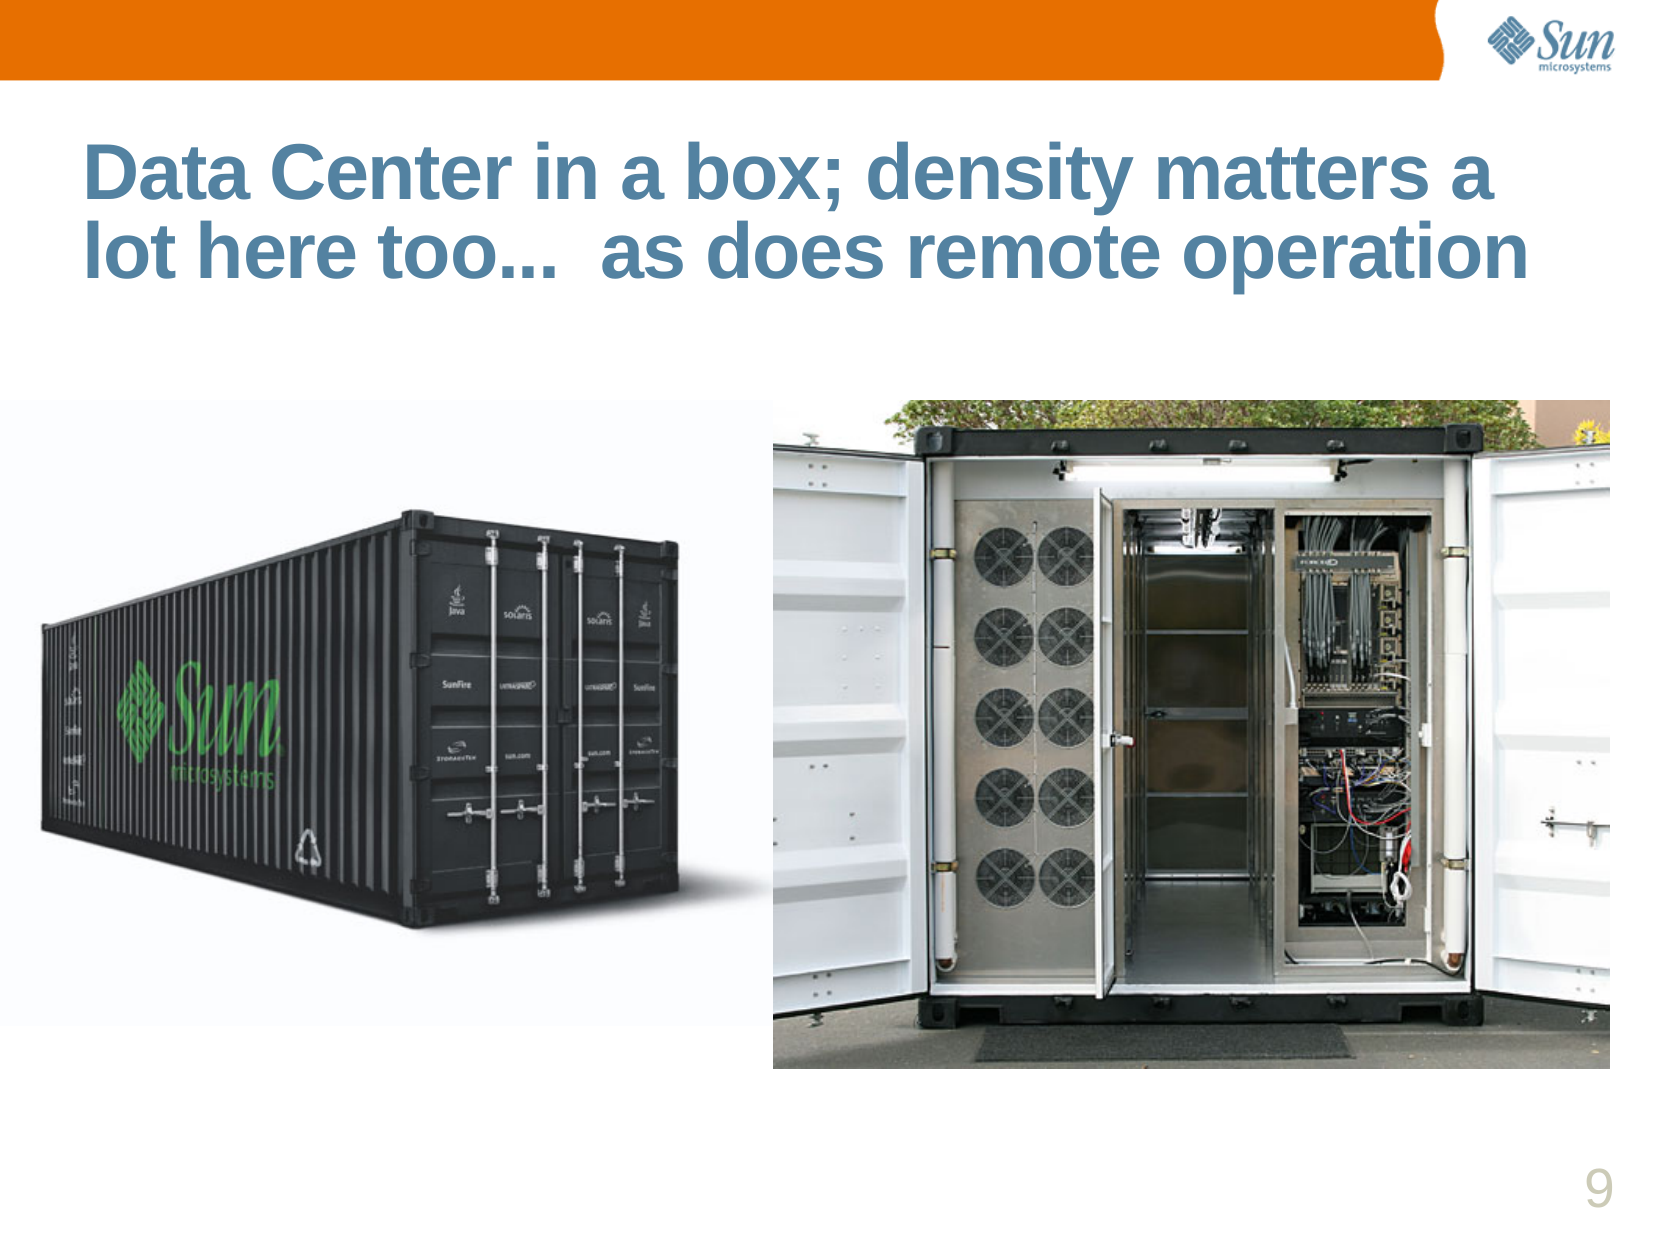

# Data Center in a box; density matters a lot here too... as does remote operation